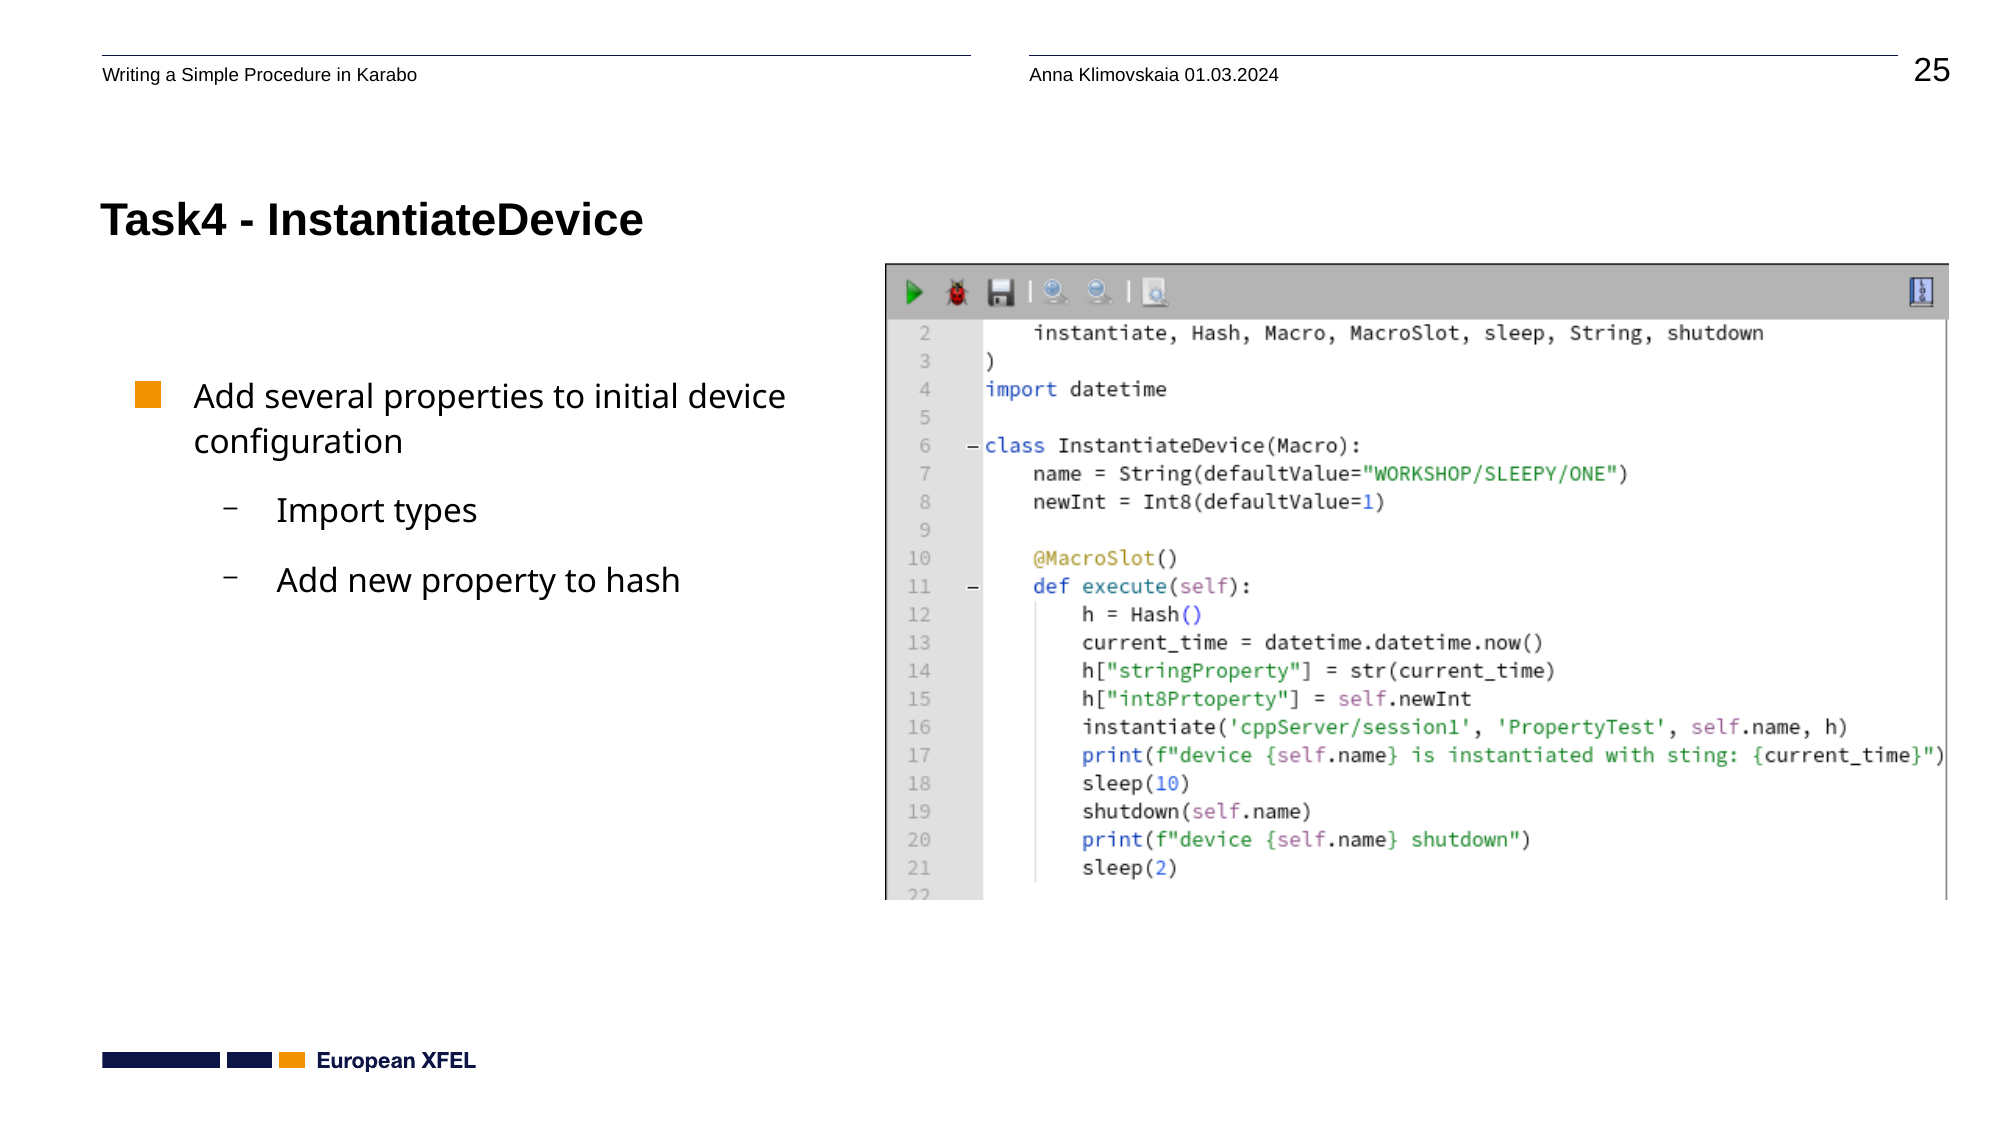

# Task4 - InstantiateDevice
Add several properties to initial device configuration
Import types
Add new property to hash